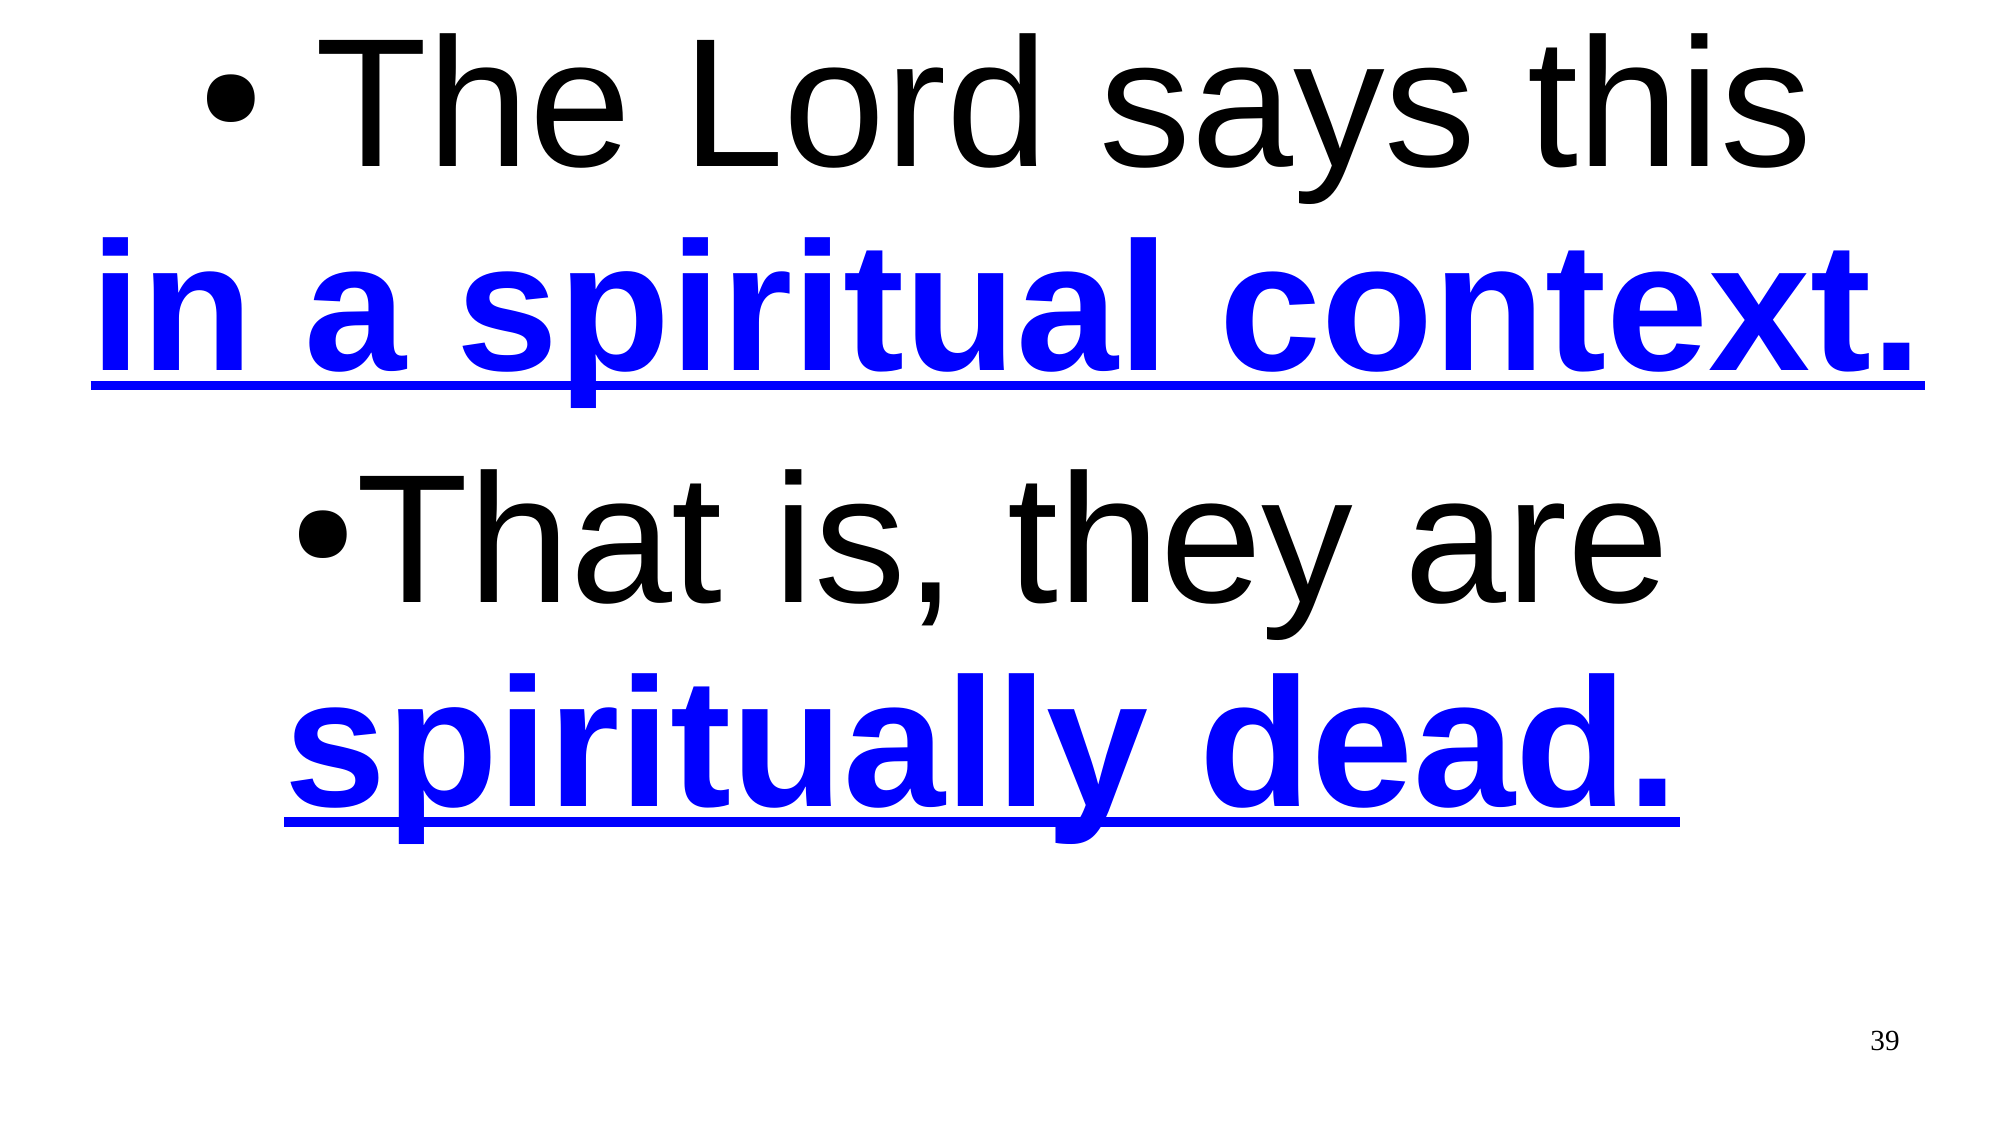

# The Lord says this in a spiritual context.
That is, they are
spiritually dead.
39